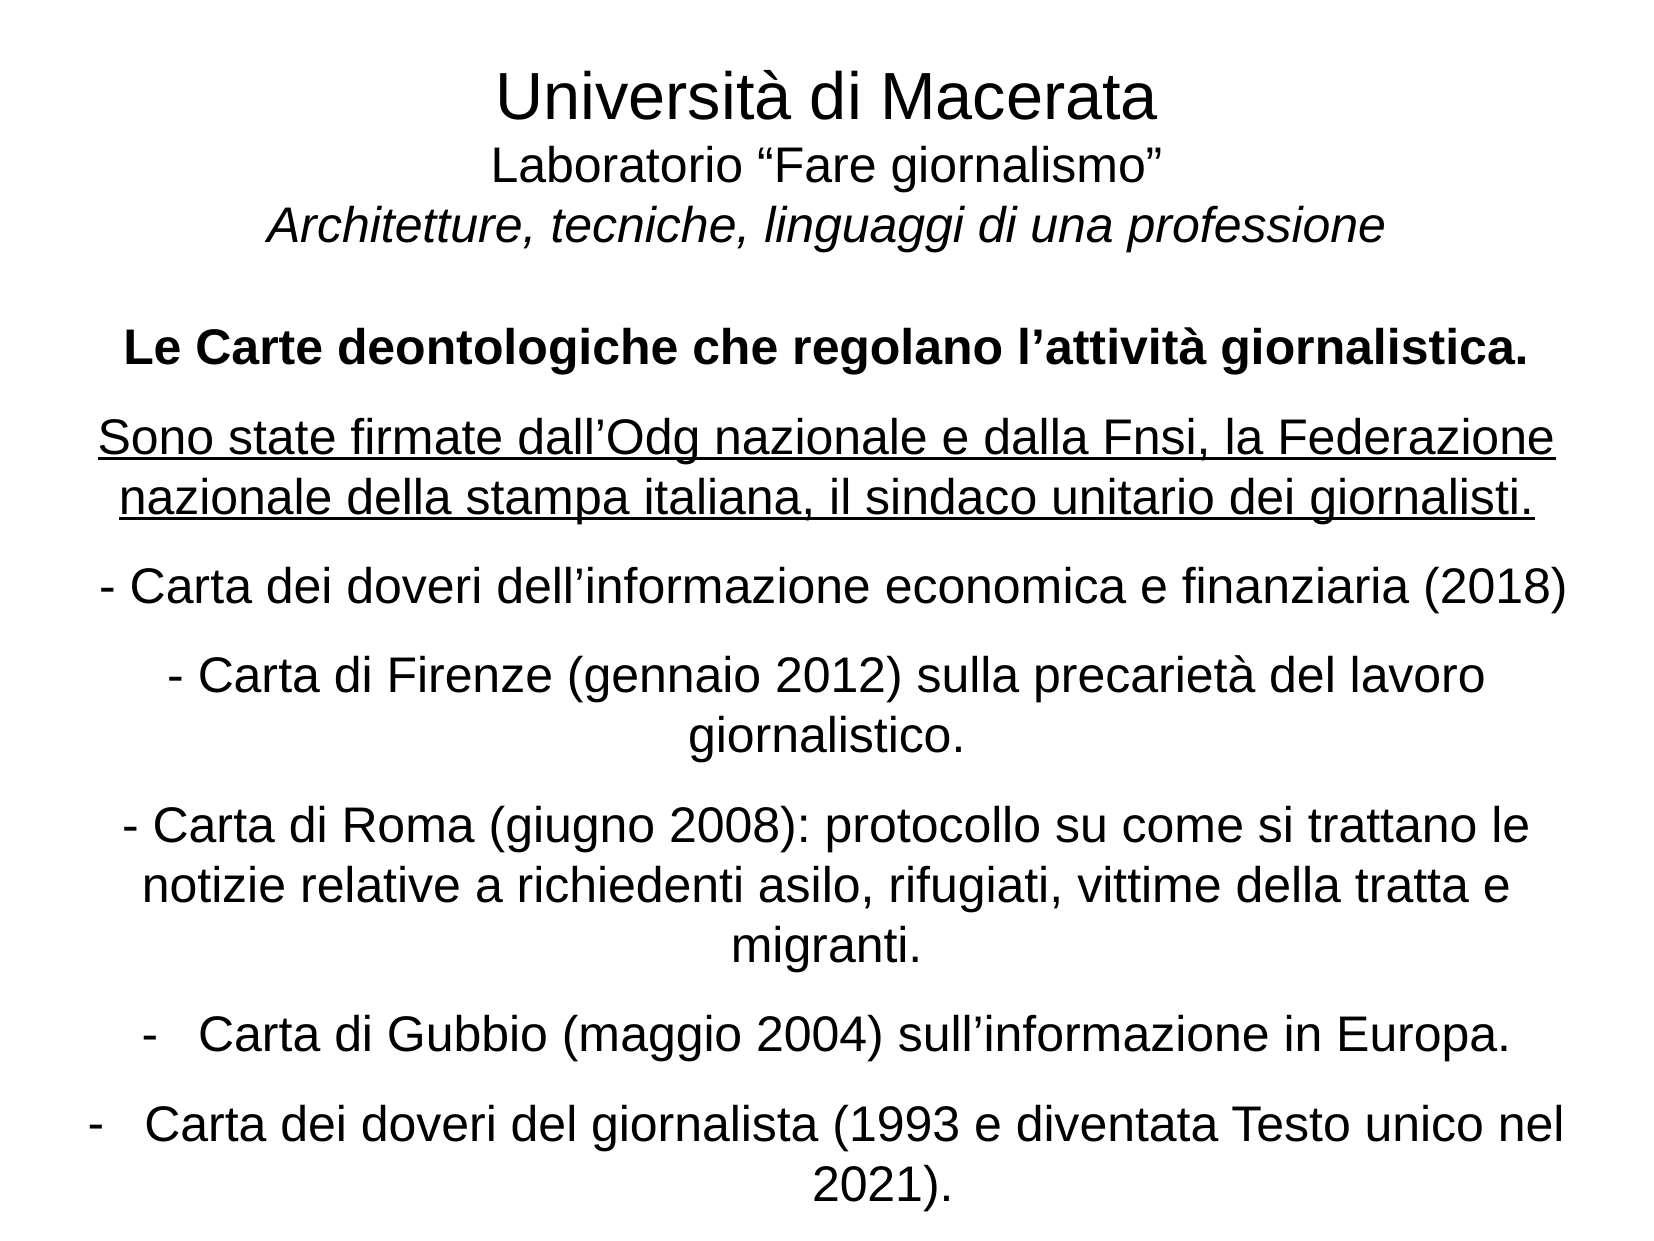

# Università di Macerata Laboratorio “Fare giornalismo” Architetture, tecniche, linguaggi di una professione
Le Carte deontologiche che regolano l’attività giornalistica.
Sono state firmate dall’Odg nazionale e dalla Fnsi, la Federazione nazionale della stampa italiana, il sindaco unitario dei giornalisti.
 - Carta dei doveri dell’informazione economica e finanziaria (2018)
- Carta di Firenze (gennaio 2012) sulla precarietà del lavoro giornalistico.
- Carta di Roma (giugno 2008): protocollo su come si trattano le notizie relative a richiedenti asilo, rifugiati, vittime della tratta e migranti.
Carta di Gubbio (maggio 2004) sull’informazione in Europa.
Carta dei doveri del giornalista (1993 e diventata Testo unico nel 2021).